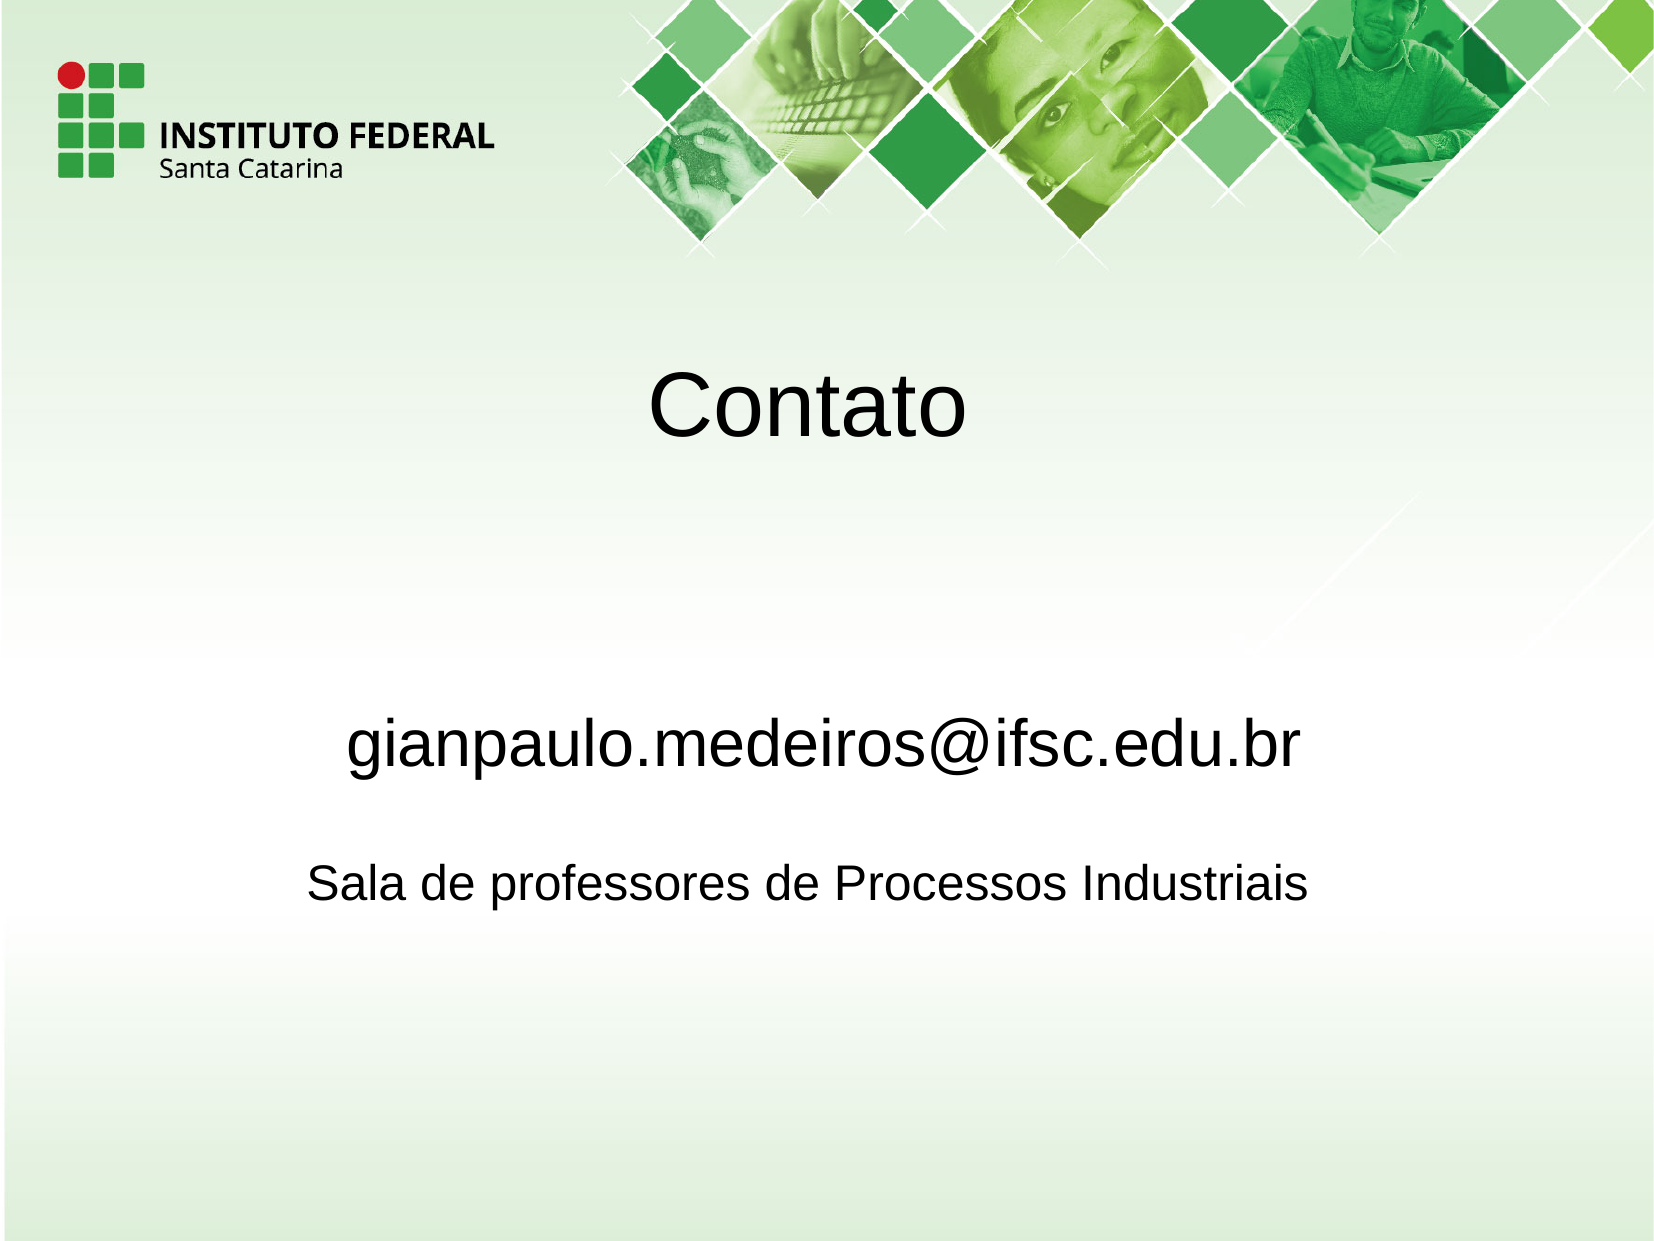

gianpaulo.medeiros@ifsc.edu.br
Sala de professores de Processos Industriais
# Contato